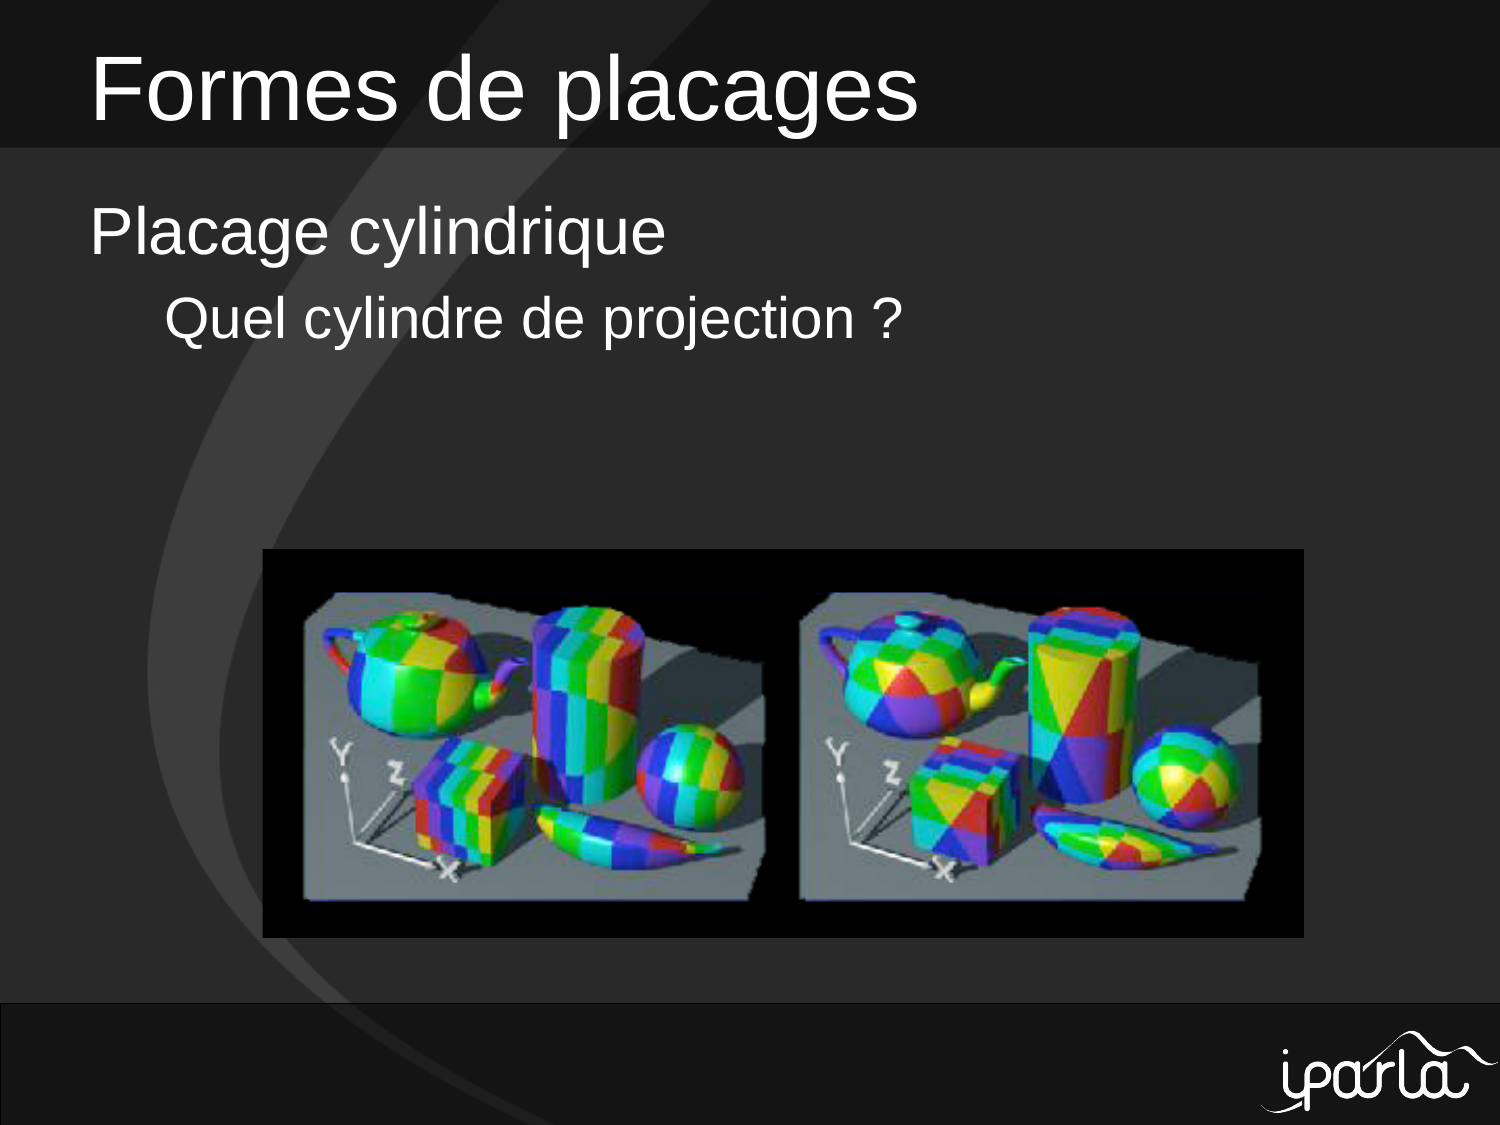

# Formes de placages
Placage cylindrique
Quel cylindre de projection ?